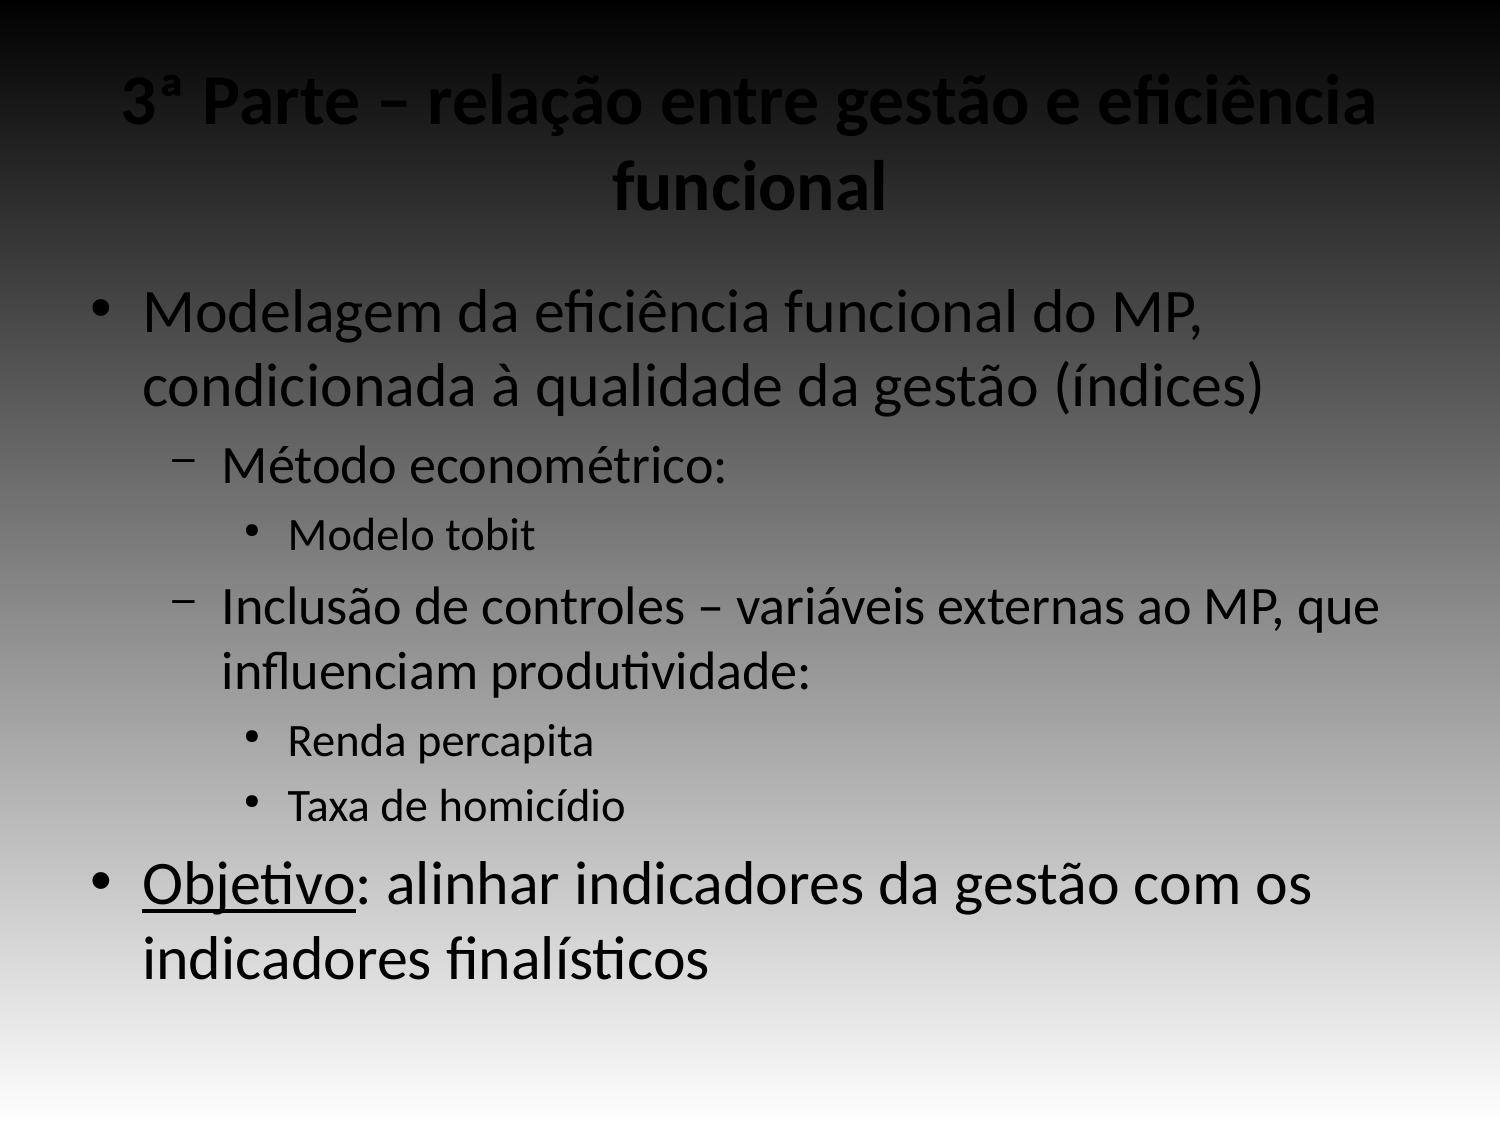

# 3ª Parte – relação entre gestão e eficiência funcional
Modelagem da eficiência funcional do MP, condicionada à qualidade da gestão (índices)
Método econométrico:
Modelo tobit
Inclusão de controles – variáveis externas ao MP, que influenciam produtividade:
Renda percapita
Taxa de homicídio
Objetivo: alinhar indicadores da gestão com os indicadores finalísticos